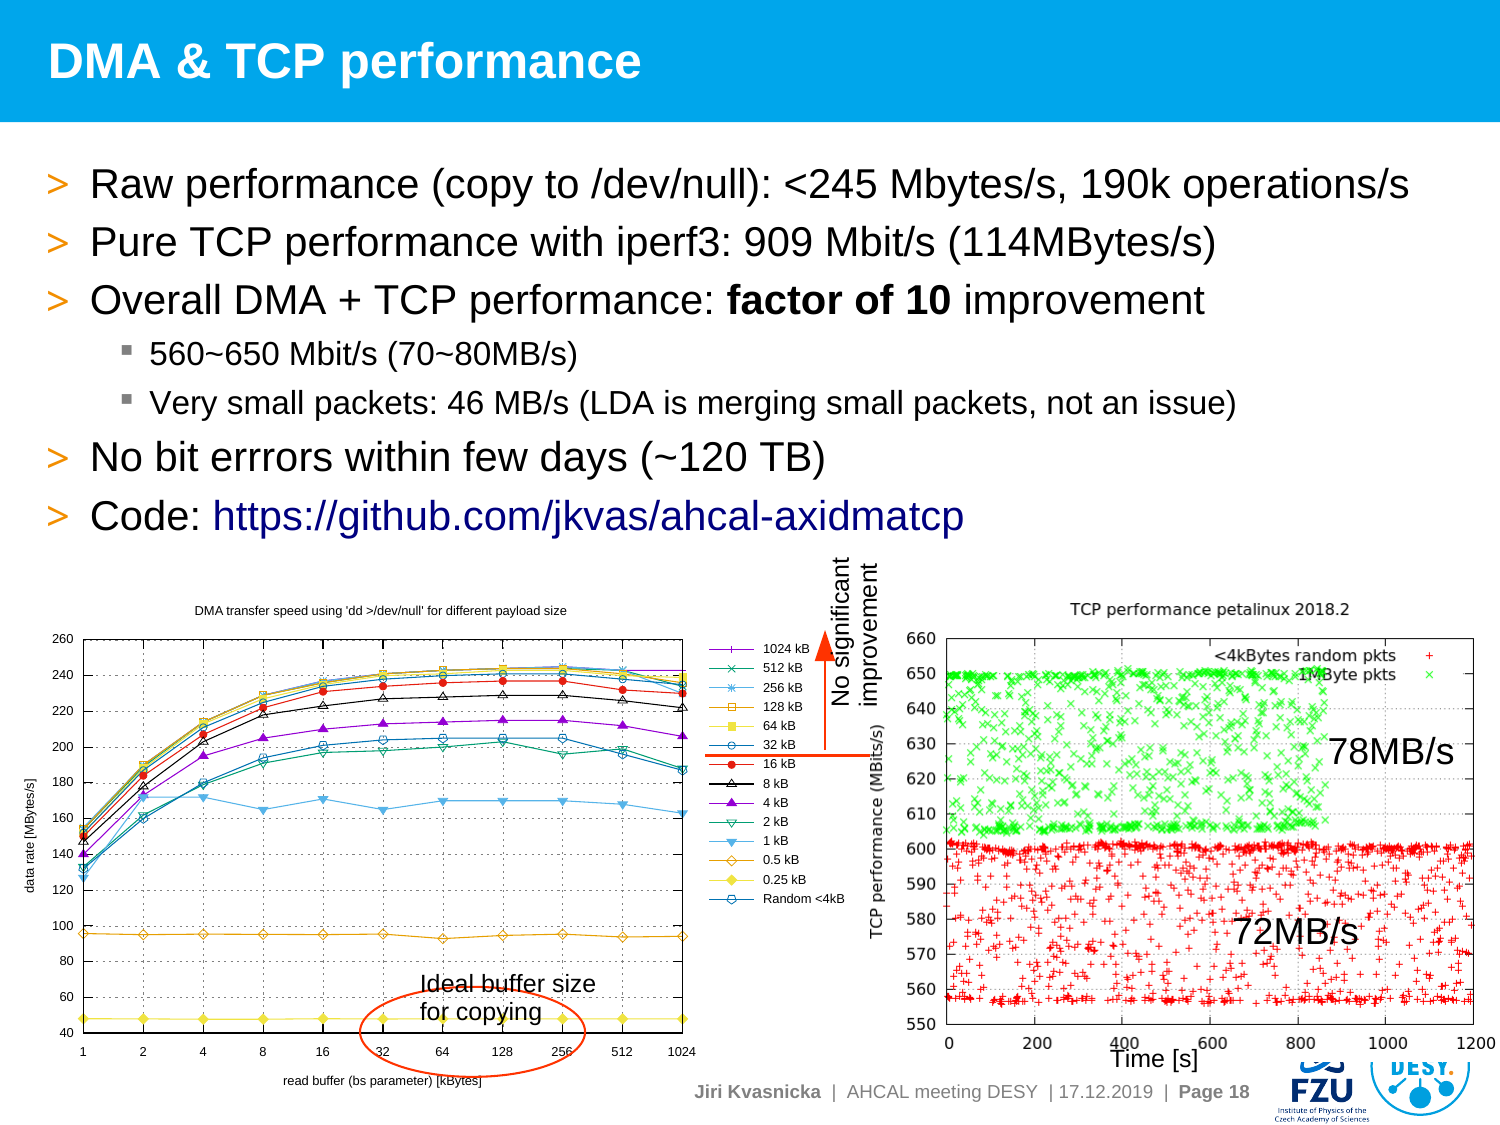

# DMA & TCP performance
Raw performance (copy to /dev/null): <245 Mbytes/s, 190k operations/s
Pure TCP performance with iperf3: 909 Mbit/s (114MBytes/s)
Overall DMA + TCP performance: factor of 10 improvement
560~650 Mbit/s (70~80MB/s)
Very small packets: 46 MB/s (LDA is merging small packets, not an issue)
No bit errrors within few days (~120 TB)
Code: https://github.com/jkvas/ahcal-axidmatcp
No significant
improvement
78MB/s
72MB/s
Ideal buffer size
for copying
Time [s]